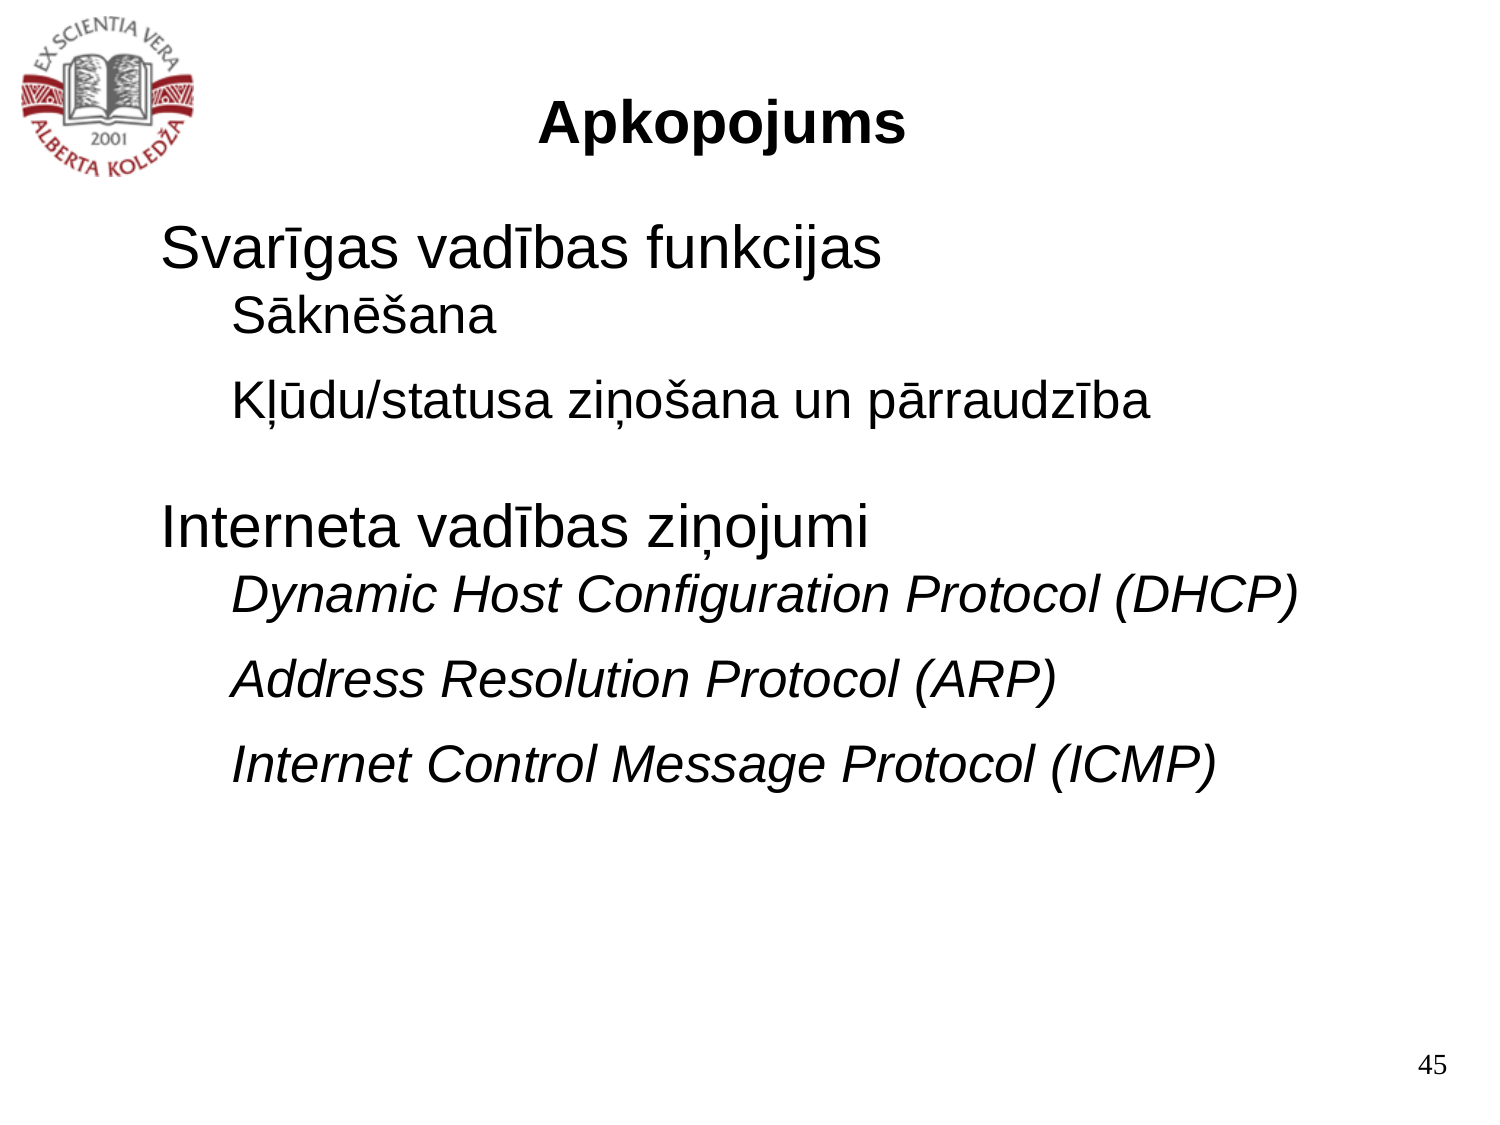

# Apkopojums
Svarīgas vadības funkcijas
Sāknēšana
Kļūdu/statusa ziņošana un pārraudzība
Interneta vadības ziņojumi
Dynamic Host Configuration Protocol (DHCP)
Address Resolution Protocol (ARP)
Internet Control Message Protocol (ICMP)